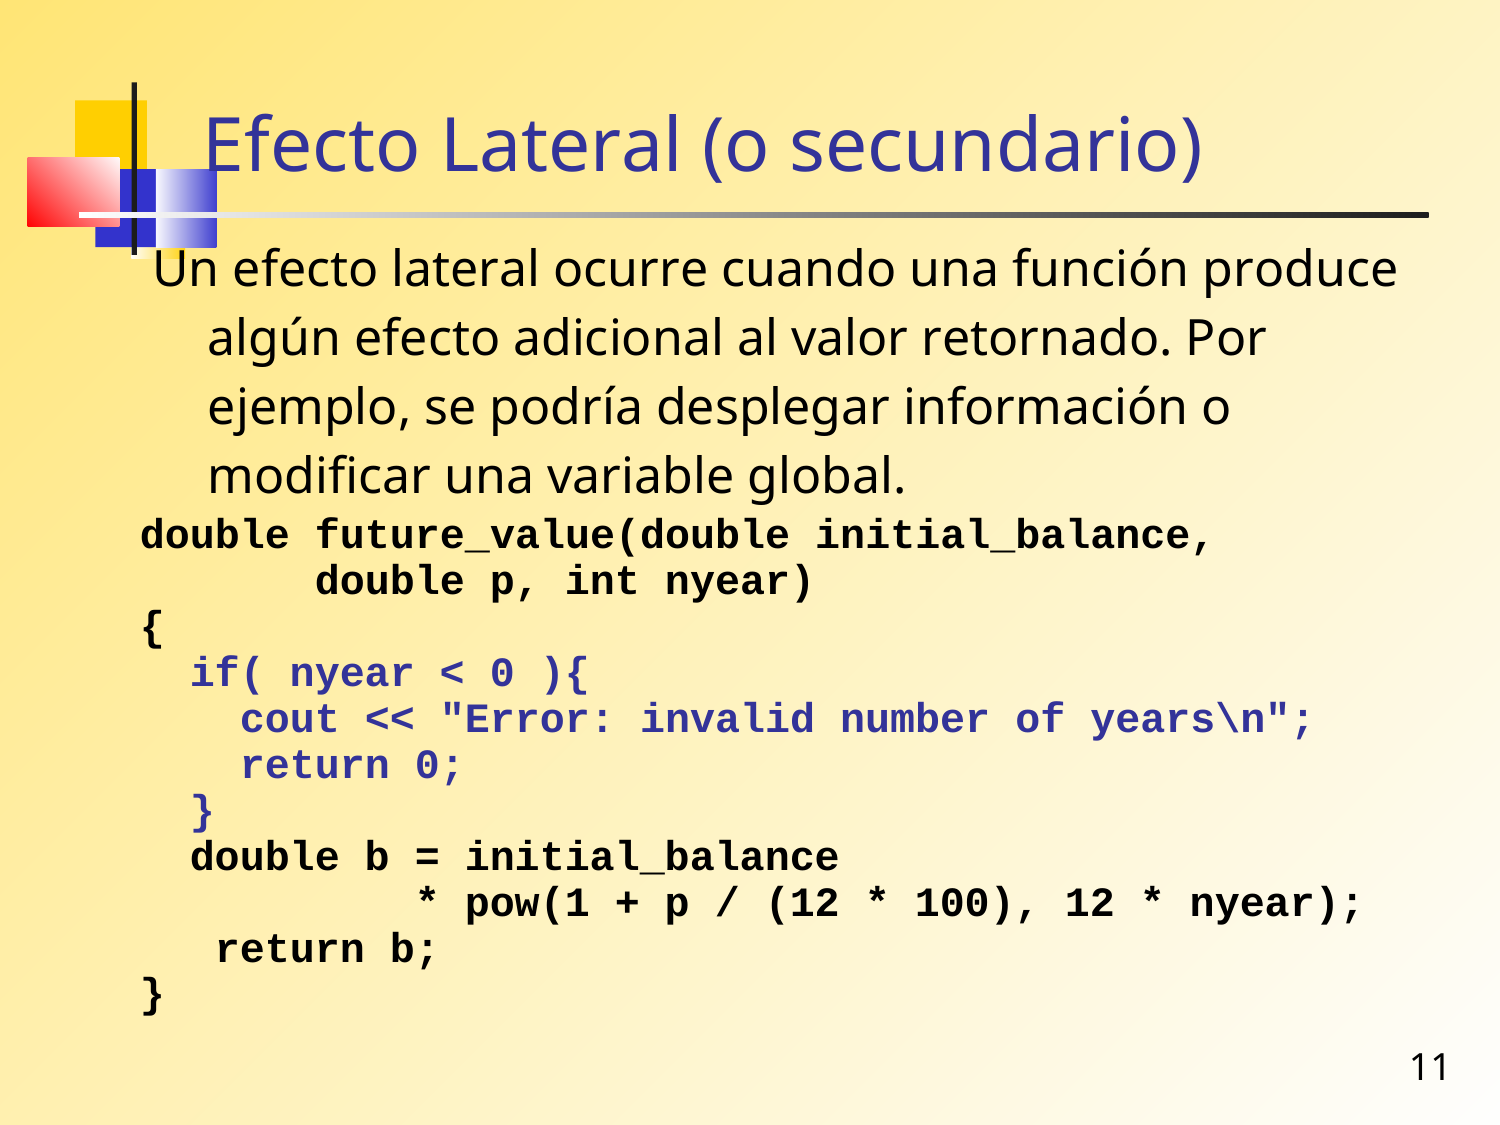

# Efecto Lateral (o secundario)‏
Un efecto lateral ocurre cuando una función produce algún efecto adicional al valor retornado. Por ejemplo, se podría desplegar información o modificar una variable global.
double future_value(double initial_balance,
 double p, int nyear)‏
{
 if( nyear < 0 ){
 cout << "Error: invalid number of years\n";
 return 0;
 }
 double b = initial_balance
 * pow(1 + p / (12 * 100), 12 * nyear);
 return b;
}
11